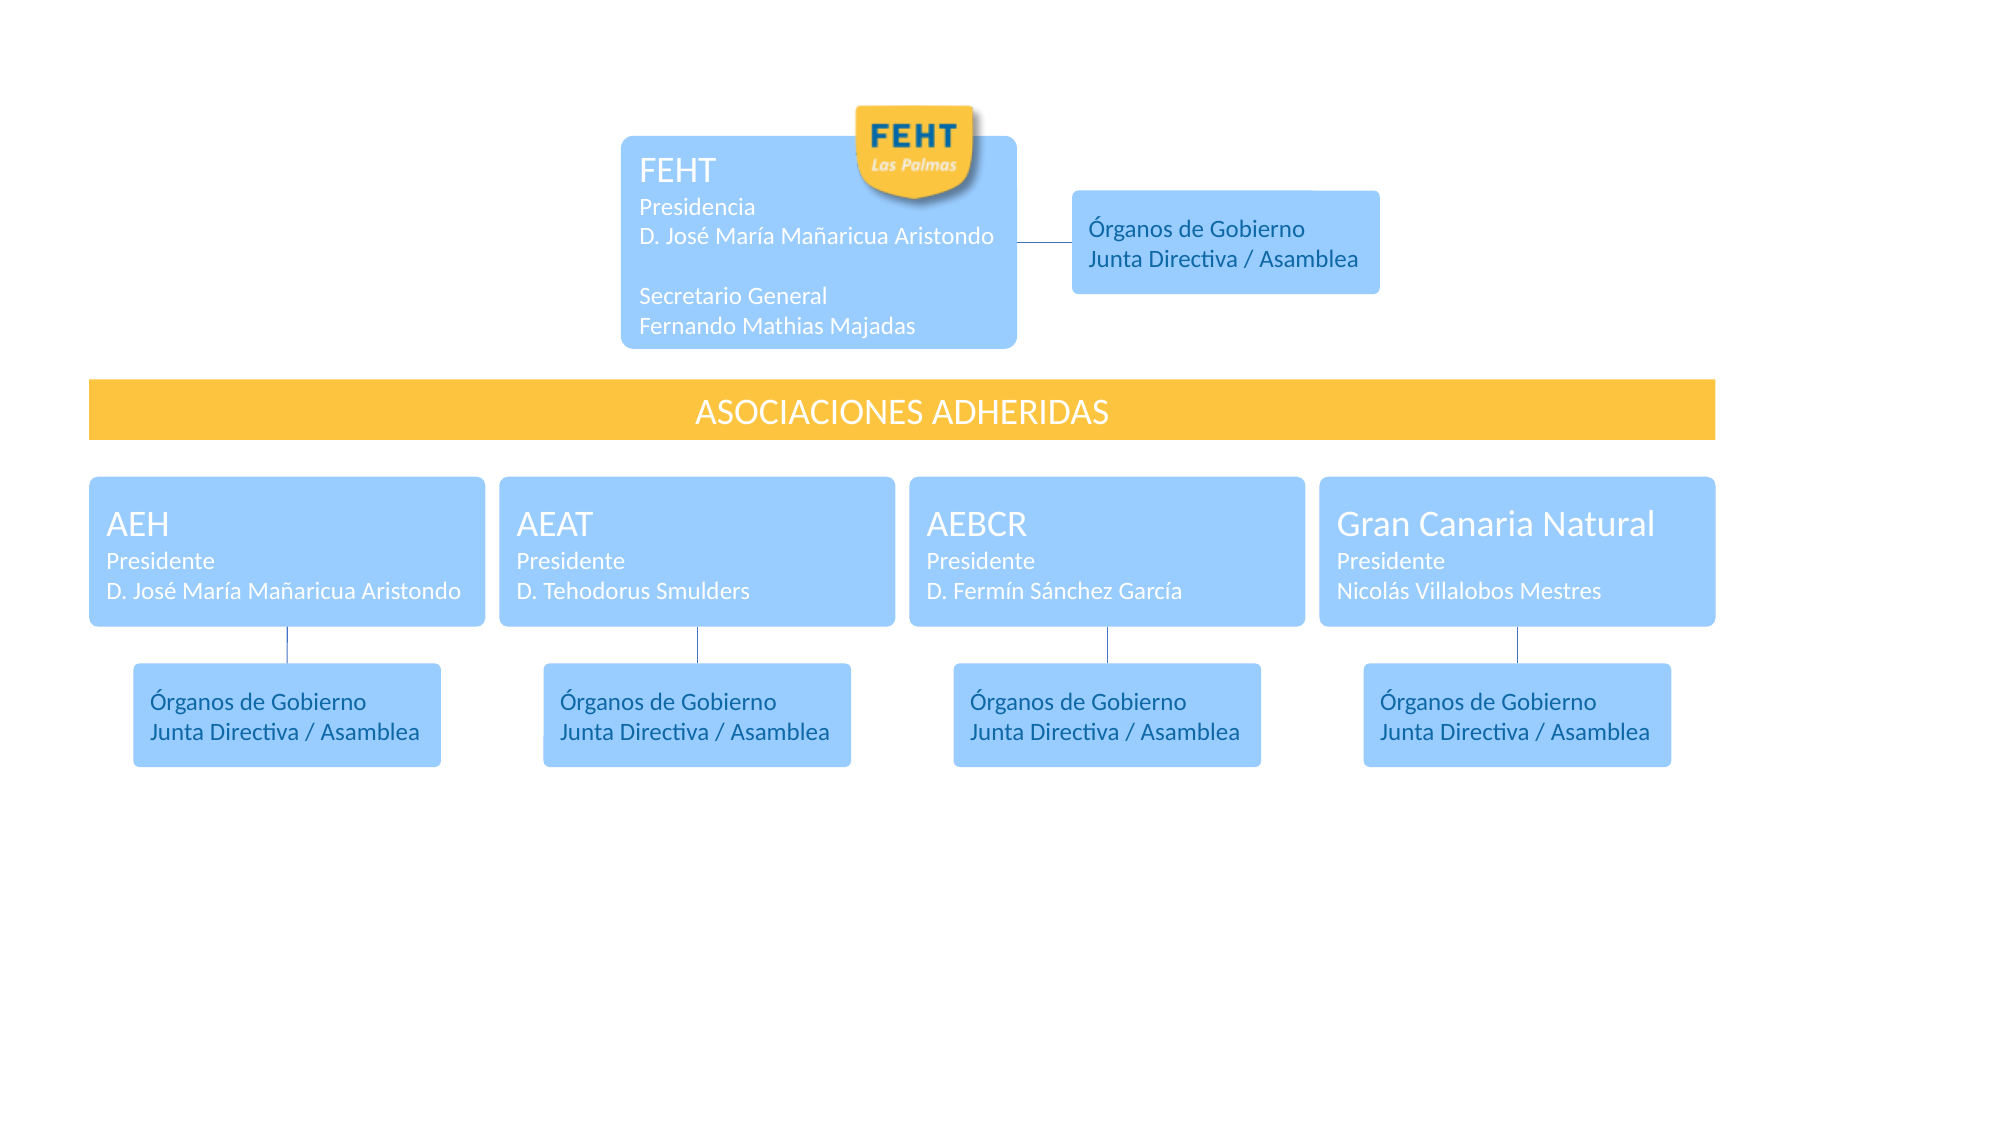

FEHT
Presidencia
D. José María Mañaricua Aristondo
Secretario General
Fernando Mathias Majadas
Órganos de Gobierno
Junta Directiva / Asamblea
ASOCIACIONES ADHERIDAS
AEH
Presidente
D. José María Mañaricua Aristondo
AEAT
Presidente
D. Tehodorus Smulders
AEBCR
Presidente
D. Fermín Sánchez García
Gran Canaria Natural
Presidente
Nicolás Villalobos Mestres
Órganos de Gobierno
Junta Directiva / Asamblea
Órganos de Gobierno
Junta Directiva / Asamblea
Órganos de Gobierno
Junta Directiva / Asamblea
Órganos de Gobierno
Junta Directiva / Asamblea